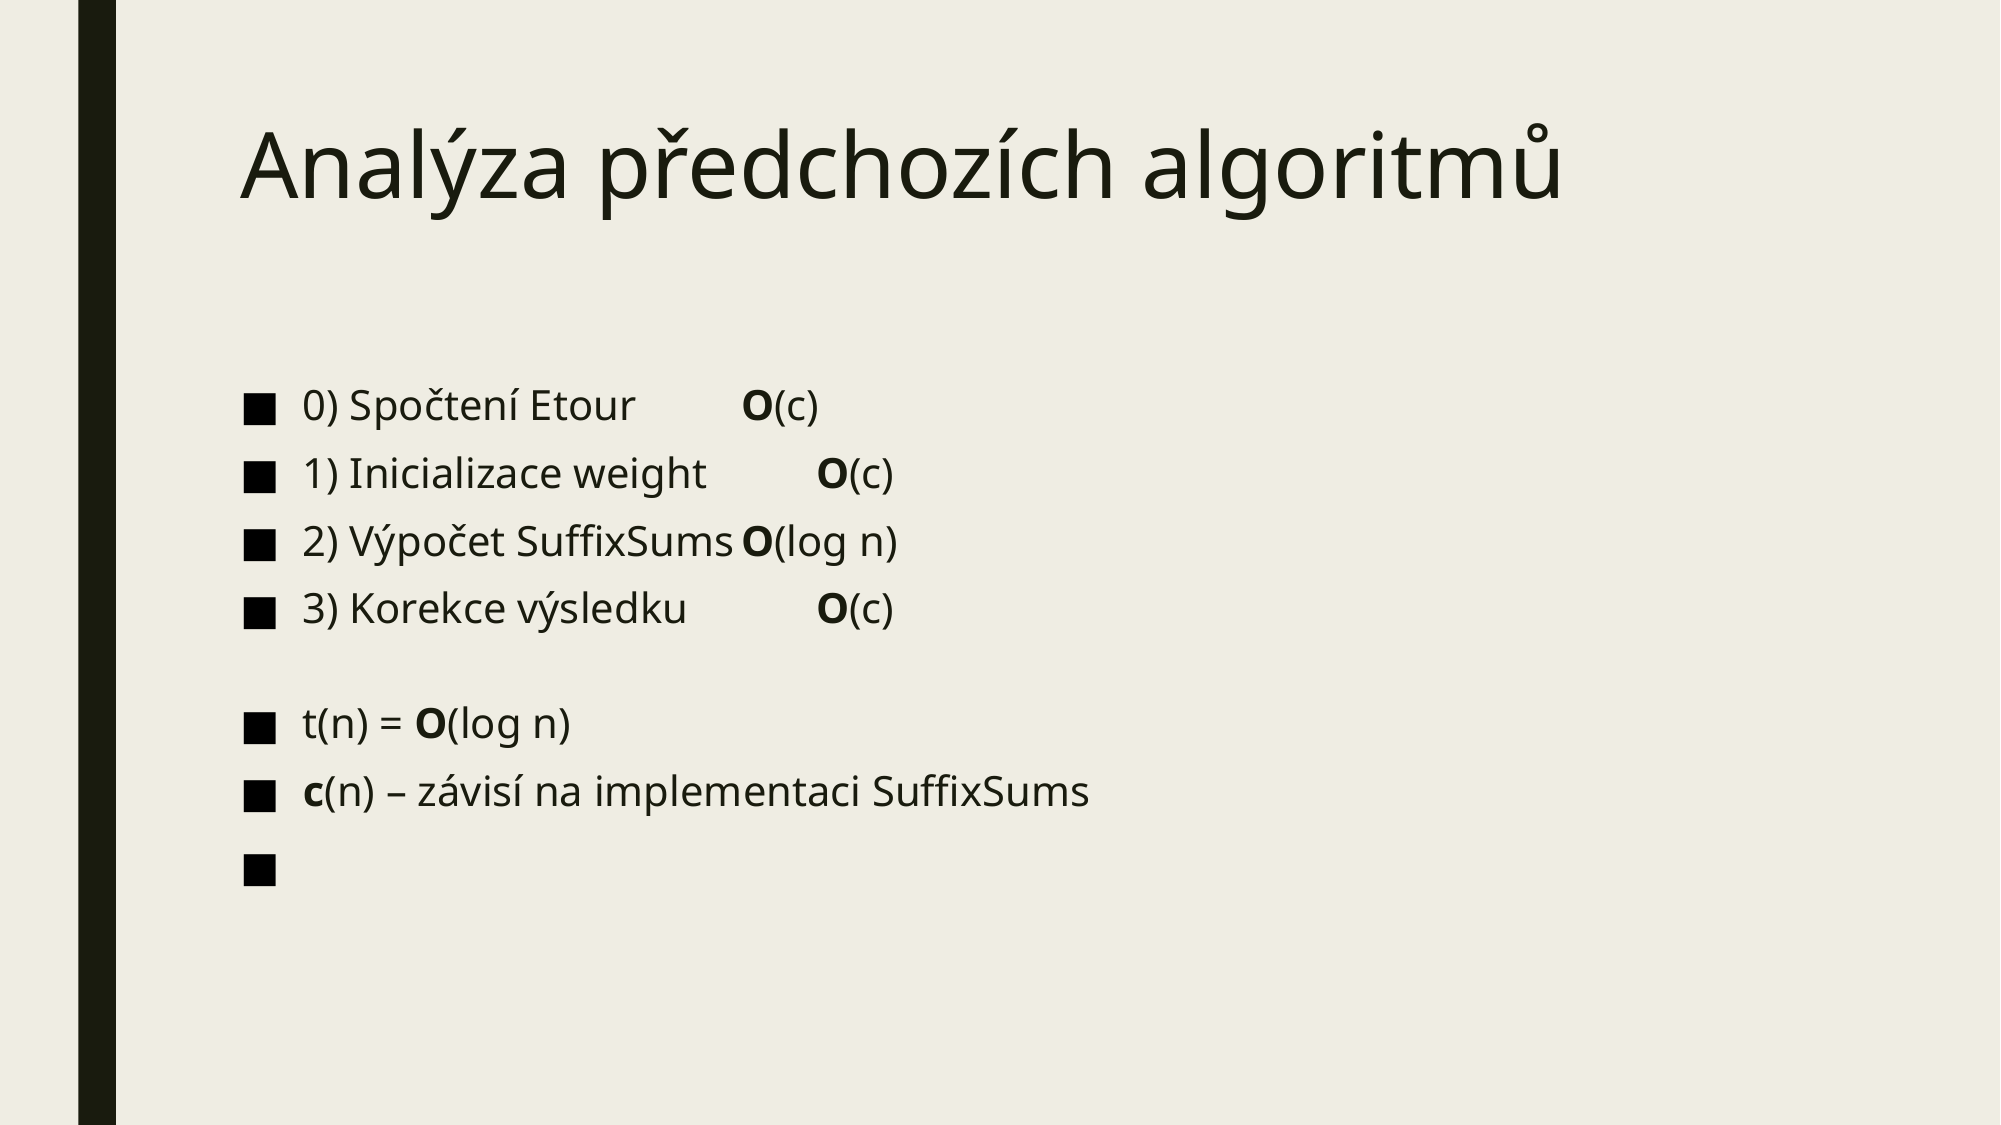

# Analýza předchozích algoritmů
0) Spočtení Etour		O(c)
1) Inicializace weight		O(c)
2) Výpočet SuffixSums	O(log n)
3) Korekce výsledku		O(c)
t(n) = O(log n)
c(n) – závisí na implementaci SuffixSums